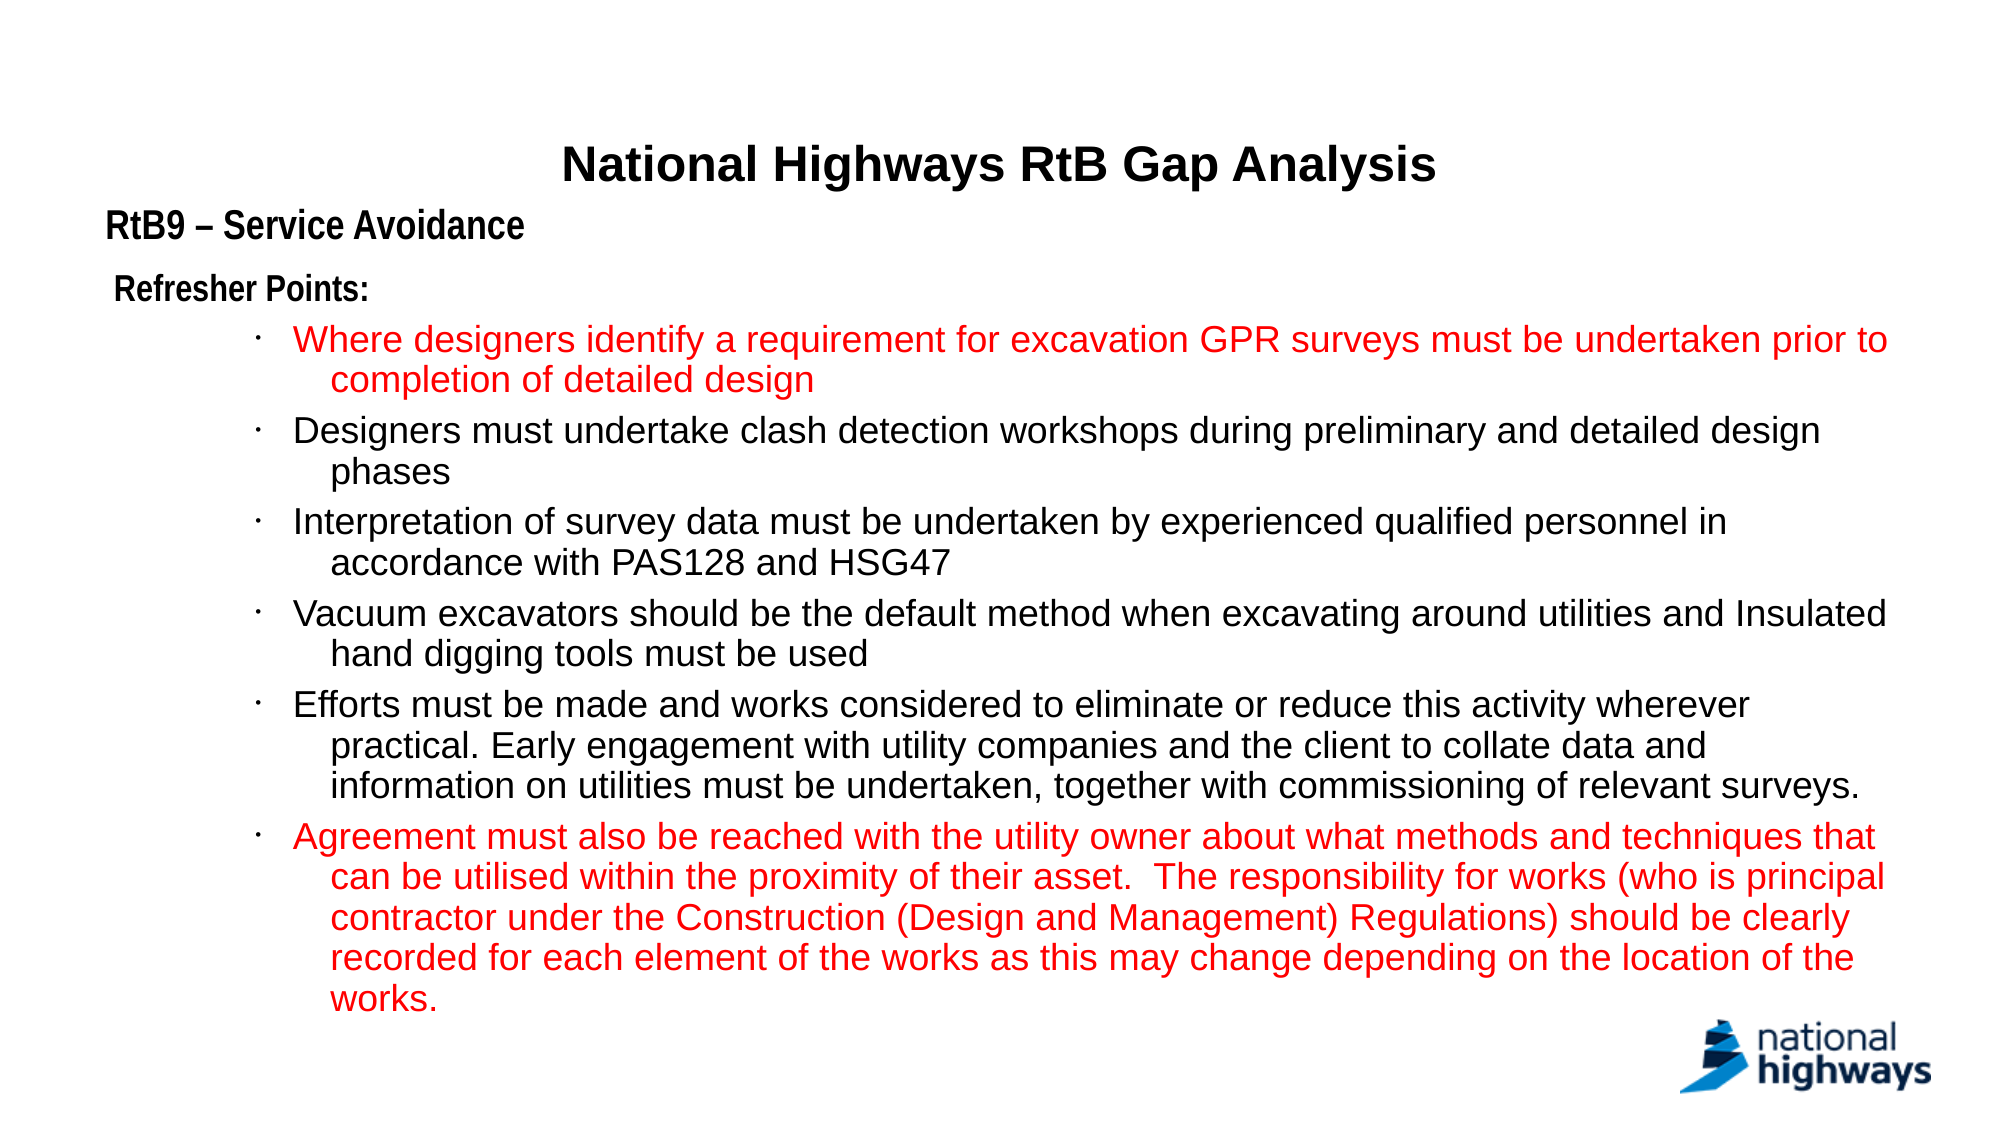

# National Highways RtB Gap Analysis
RtB9 – Service Avoidance
 Refresher Points:
Where designers identify a requirement for excavation GPR surveys must be undertaken prior to completion of detailed design
Designers must undertake clash detection workshops during preliminary and detailed design phases
Interpretation of survey data must be undertaken by experienced qualified personnel in accordance with PAS128 and HSG47
Vacuum excavators should be the default method when excavating around utilities and Insulated hand digging tools must be used
Efforts must be made and works considered to eliminate or reduce this activity wherever practical. Early engagement with utility companies and the client to collate data and information on utilities must be undertaken, together with commissioning of relevant surveys.
Agreement must also be reached with the utility owner about what methods and techniques that can be utilised within the proximity of their asset. The responsibility for works (who is principal contractor under the Construction (Design and Management) Regulations) should be clearly recorded for each element of the works as this may change depending on the location of the works.